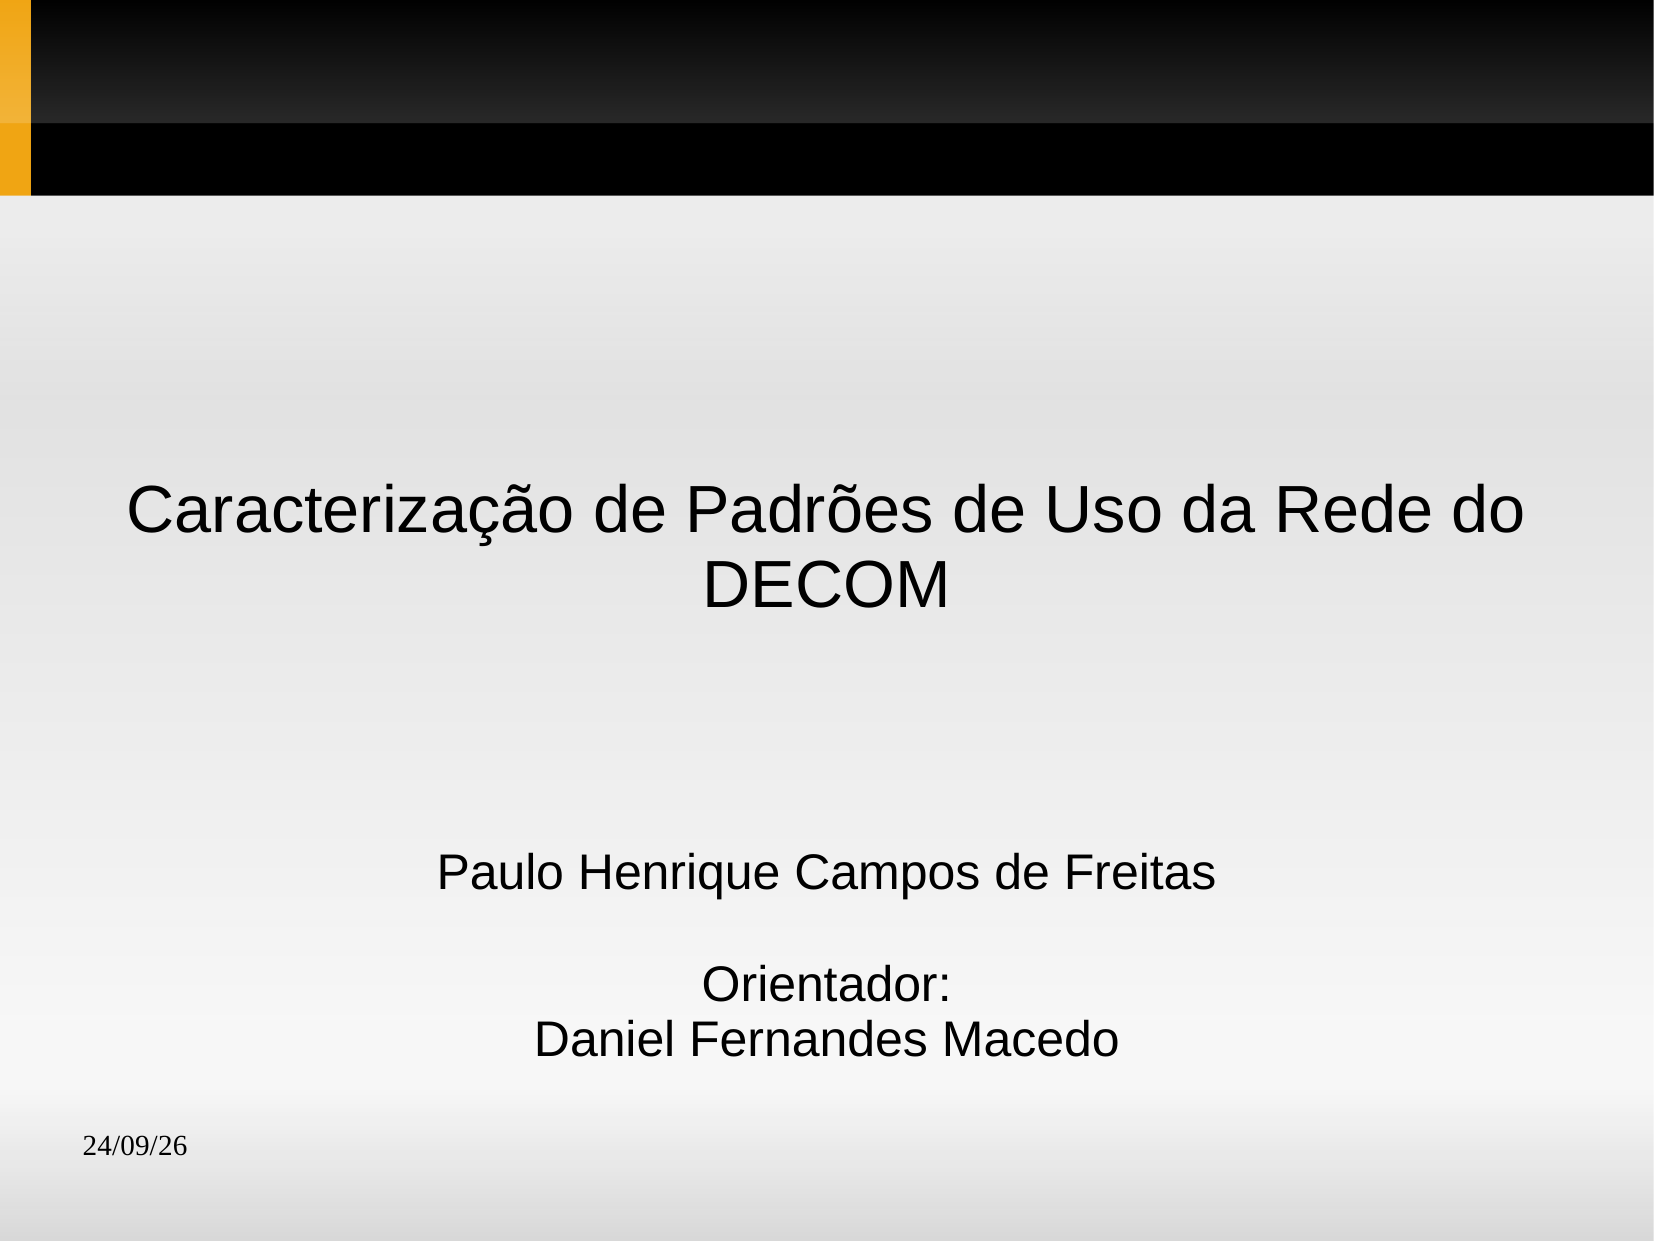

# Caracterização de Padrões de Uso da Rede do DECOM
Paulo Henrique Campos de Freitas
Orientador:
Daniel Fernandes Macedo